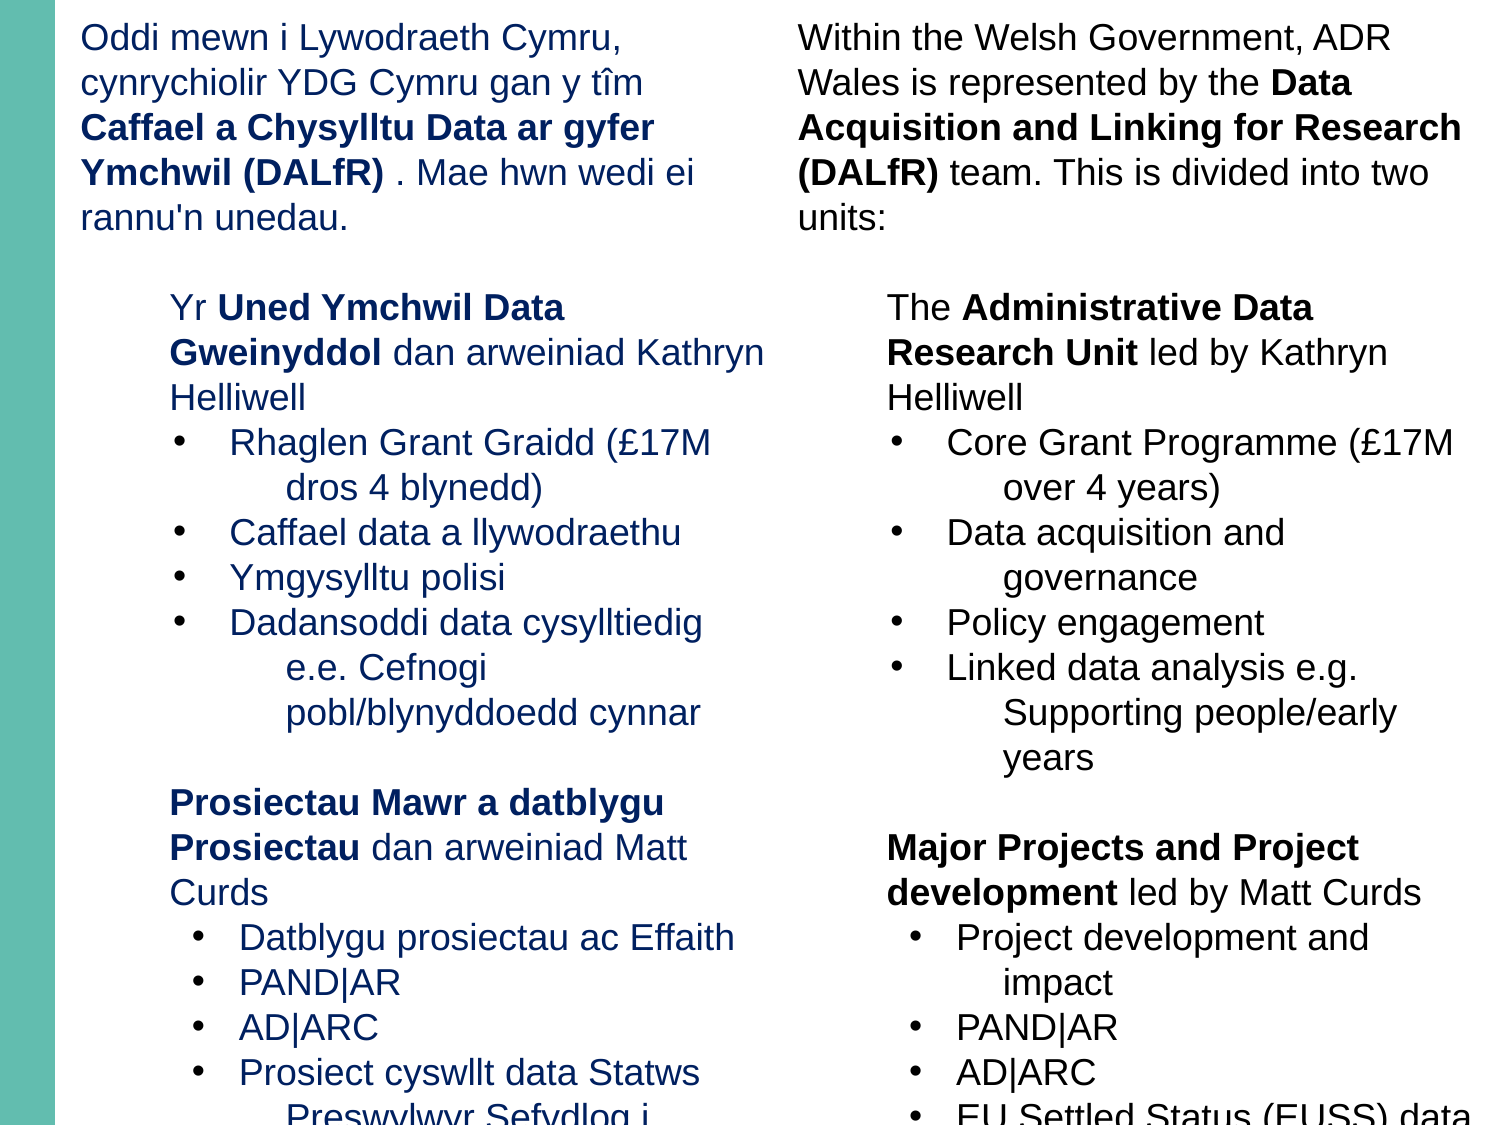

Oddi mewn i Lywodraeth Cymru, cynrychiolir YDG Cymru gan y tîm Caffael a Chysylltu Data ar gyfer Ymchwil (DALfR) . Mae hwn wedi ei rannu'n unedau.
Yr Uned Ymchwil Data Gweinyddol dan arweiniad Kathryn Helliwell
Rhaglen Grant Graidd (£17M dros 4 blynedd)
Caffael data a llywodraethu
Ymgysylltu polisi
Dadansoddi data cysylltiedig e.e. Cefnogi pobl/blynyddoedd cynnar
Prosiectau Mawr a datblygu Prosiectau dan arweiniad Matt Curds
Datblygu prosiectau ac Effaith
PAND|AR
AD|ARC
Prosiect cyswllt data Statws Preswylwyr Sefydlog i Ddinasyddion yr UE (EUSS)
Within the Welsh Government, ADR Wales is represented by the Data Acquisition and Linking for Research (DALfR) team. This is divided into two units:
The Administrative Data Research Unit led by Kathryn Helliwell
Core Grant Programme (£17M over 4 years)
Data acquisition and governance
Policy engagement
Linked data analysis e.g. Supporting people/early years
Major Projects and Project development led by Matt Curds
Project development and impact
PAND|AR
AD|ARC
EU Settled Status (EUSS) data linkage project